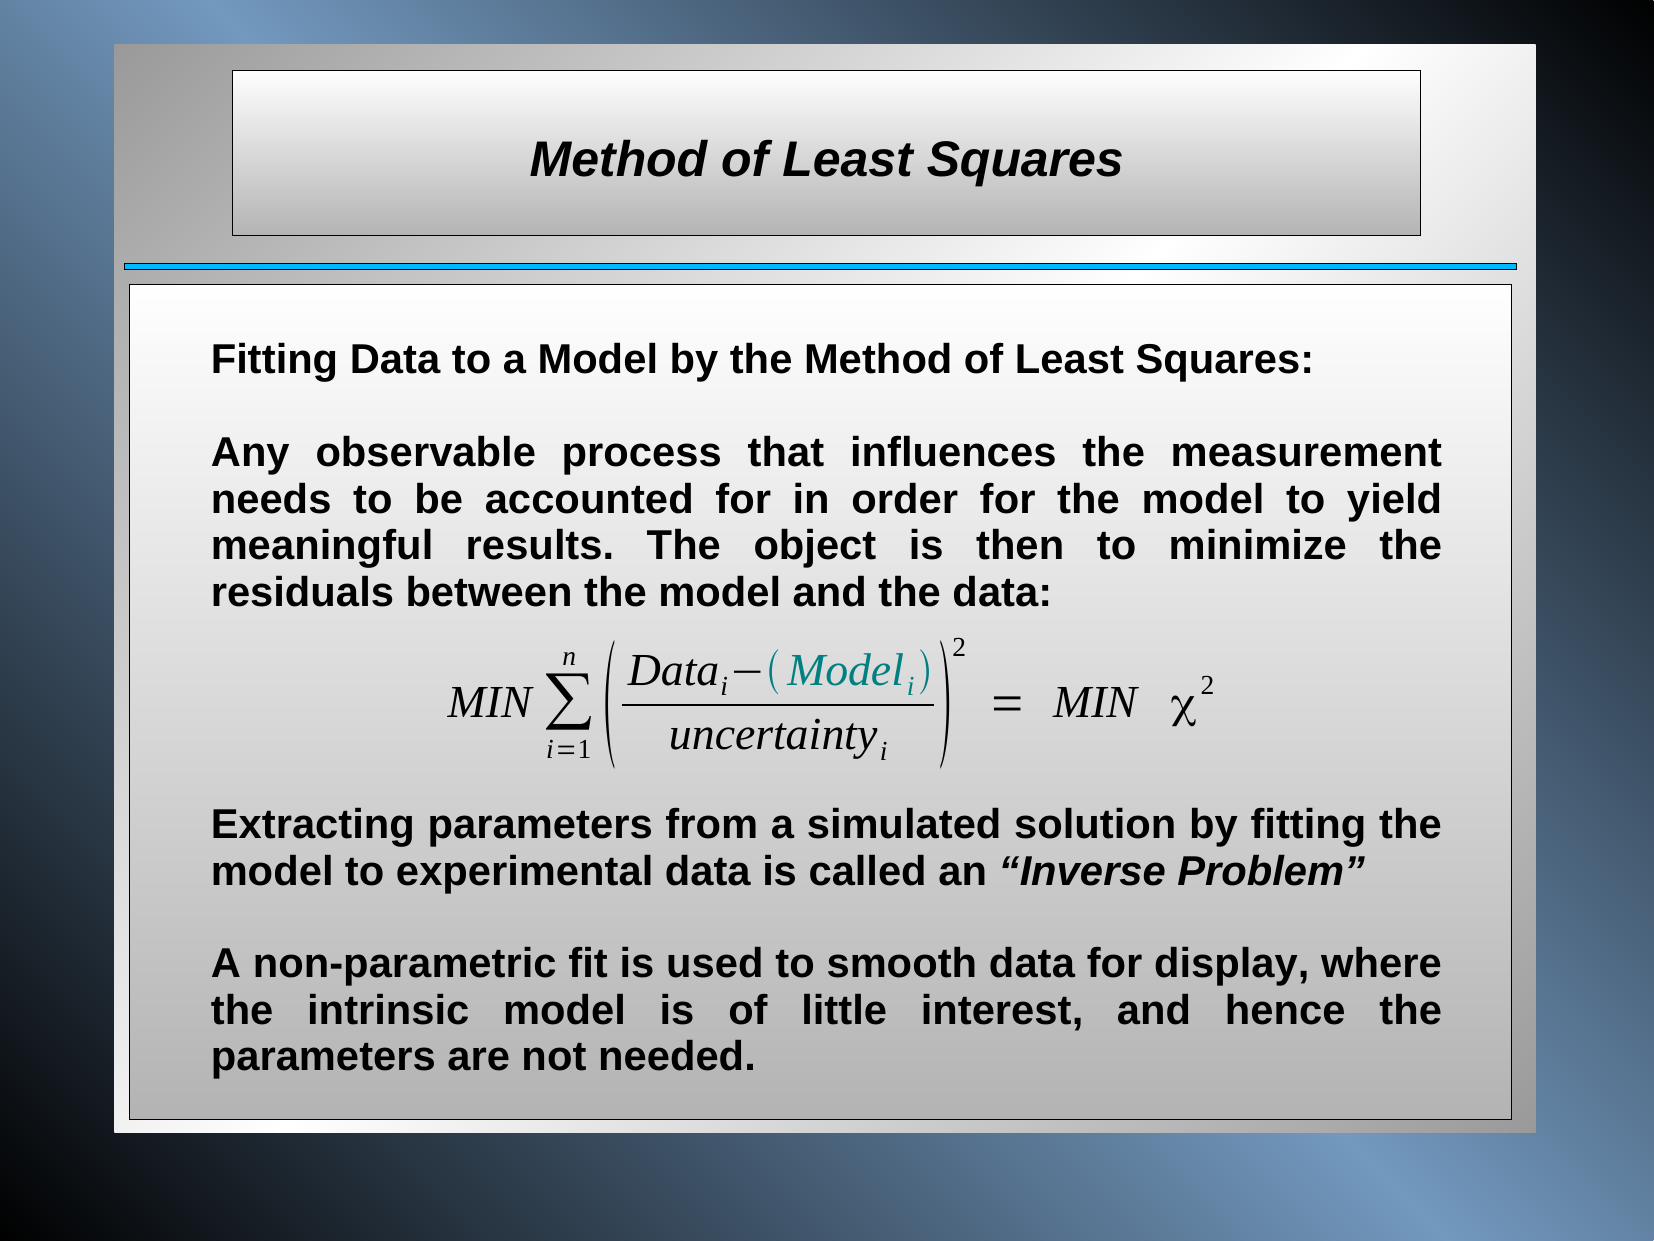

Method of Least Squares
Fitting Data to a Model by the Method of Least Squares:
Any observable process that influences the measurement needs to be accounted for in order for the model to yield meaningful results. The object is then to minimize the residuals between the model and the data:
Extracting parameters from a simulated solution by fitting the model to experimental data is called an “Inverse Problem”
A non-parametric fit is used to smooth data for display, where the intrinsic model is of little interest, and hence the parameters are not needed.